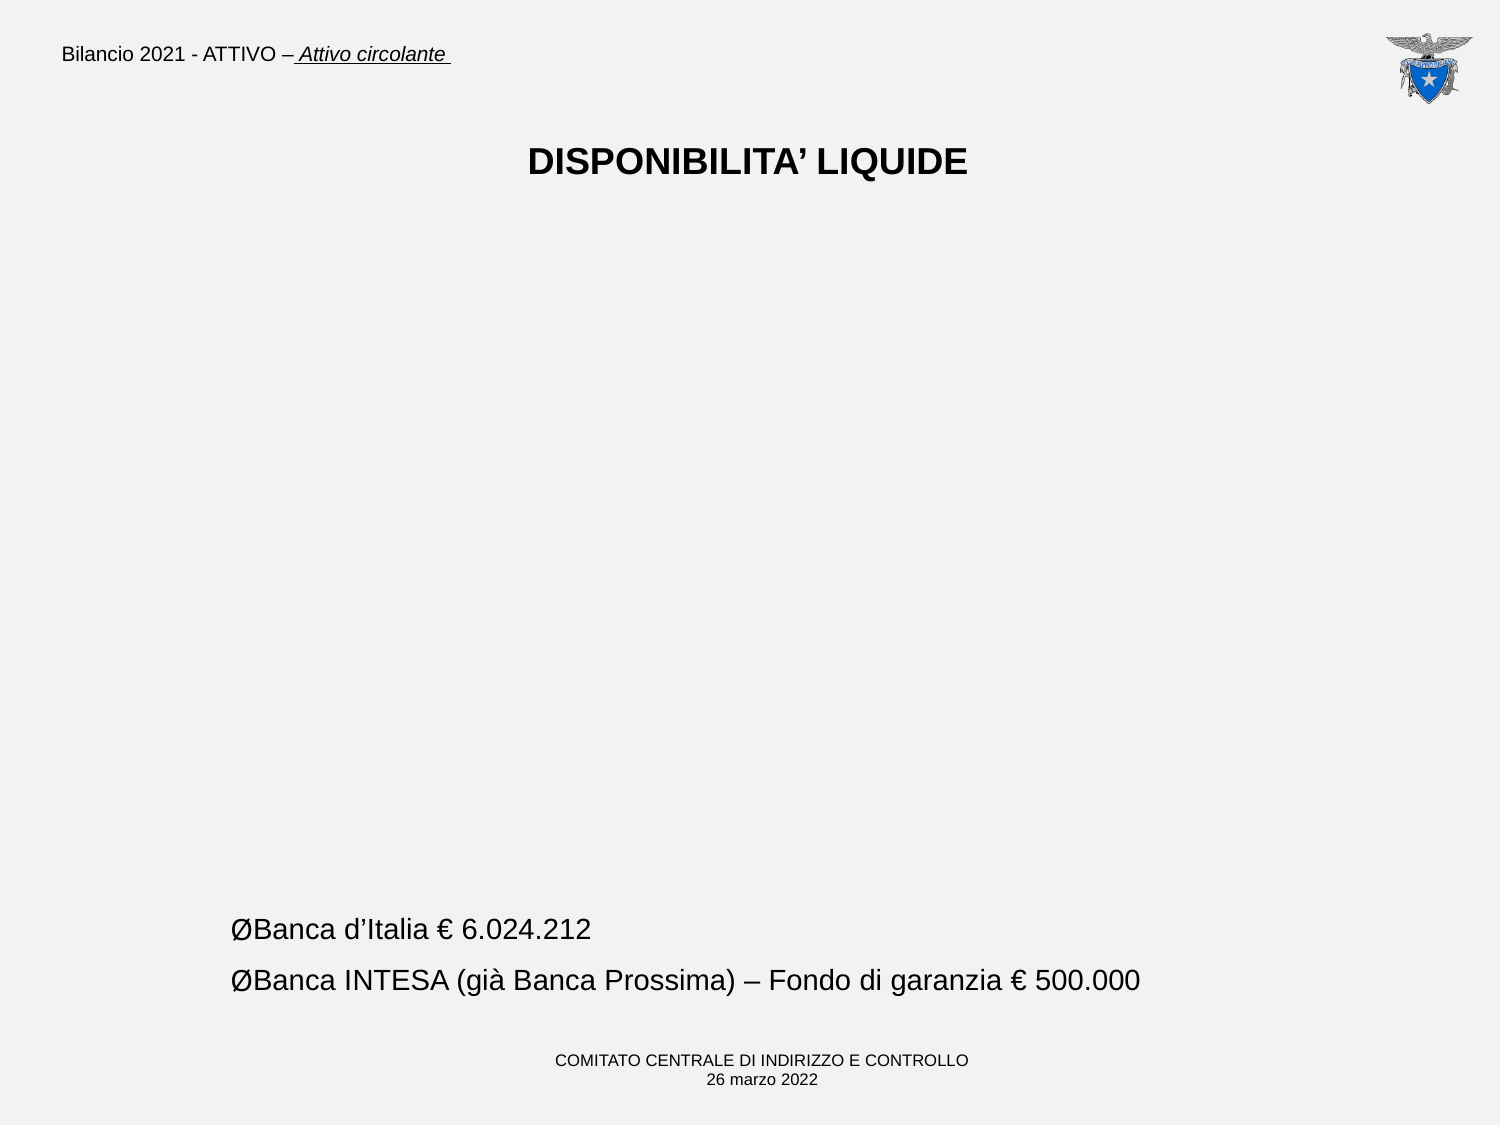

Bilancio 2021 - ATTIVO – Attivo circolante
DISPONIBILITA’ LIQUIDE
Banca d’Italia € 6.024.212
Banca INTESA (già Banca Prossima) – Fondo di garanzia € 500.000
COMITATO CENTRALE DI INDIRIZZO E CONTROLLO
26 marzo 2022